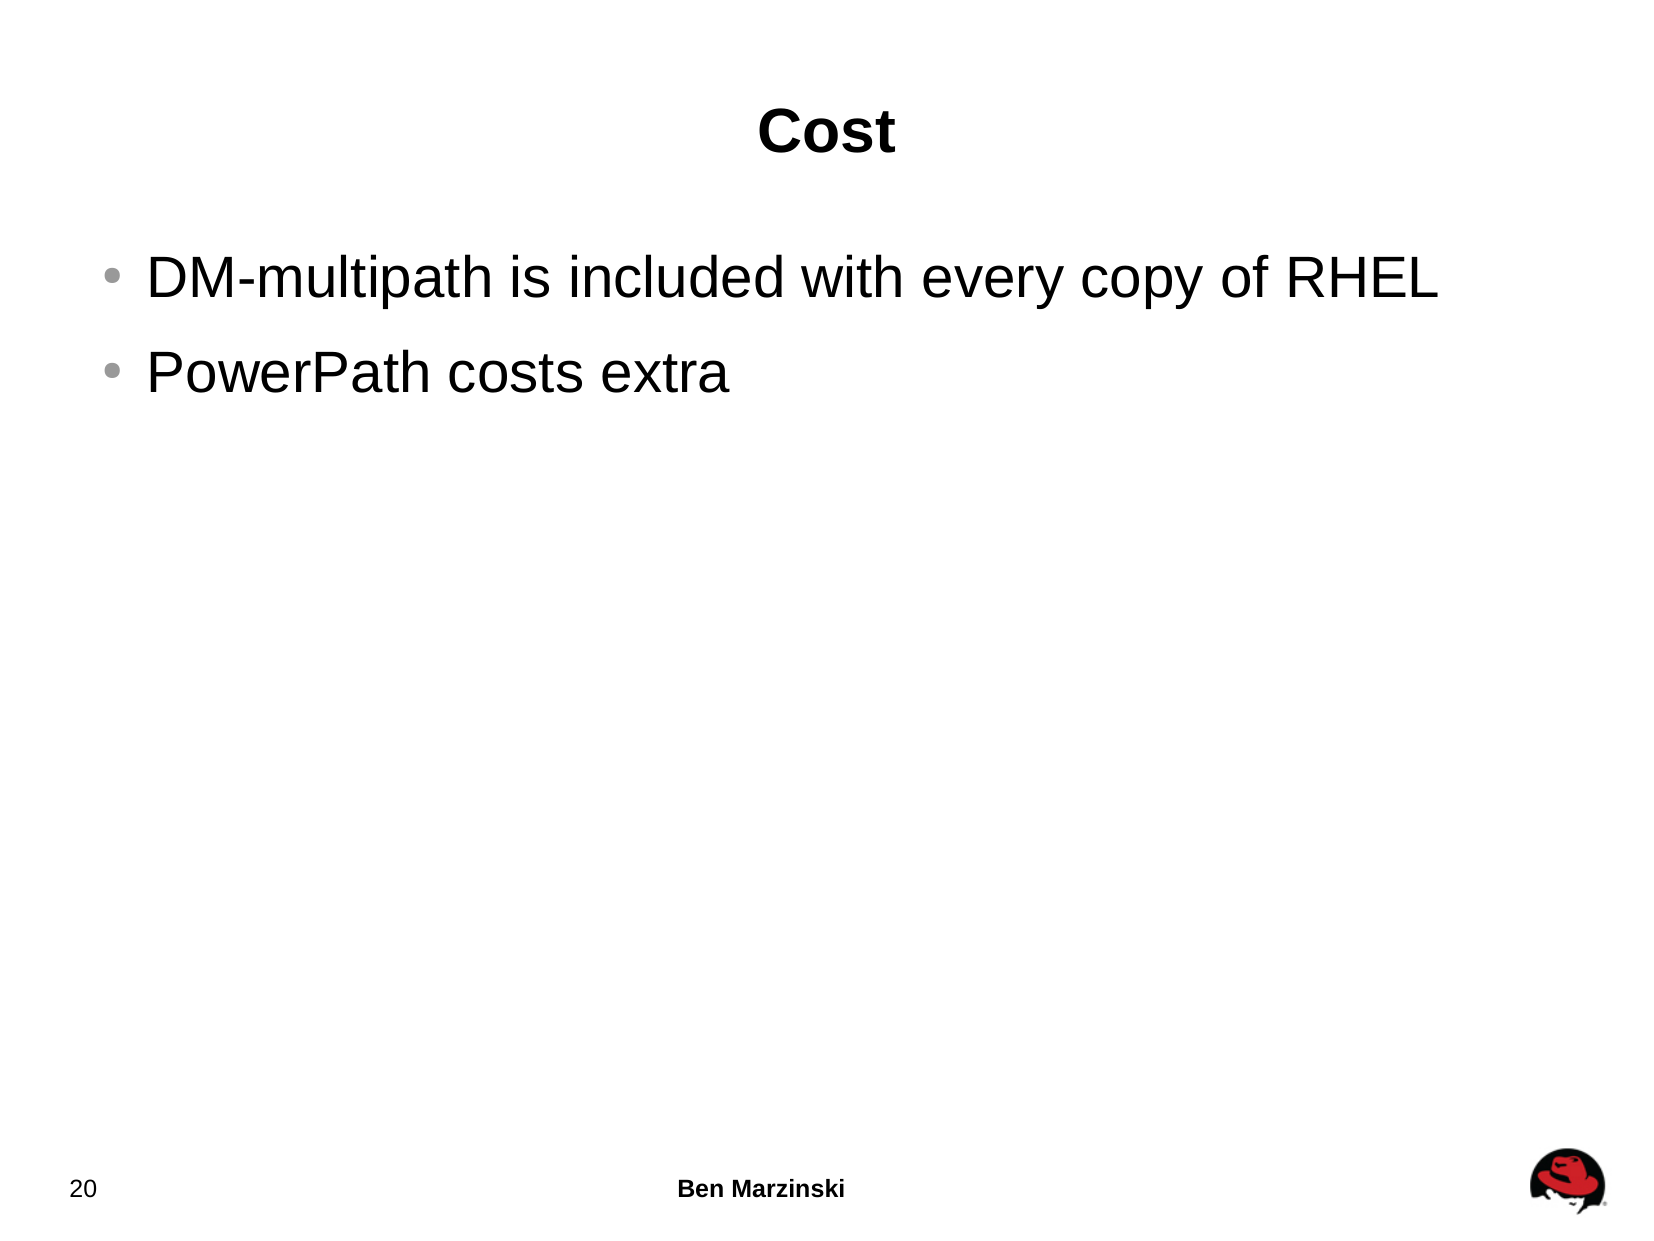

# Cost
DM-multipath is included with every copy of RHEL
PowerPath costs extra